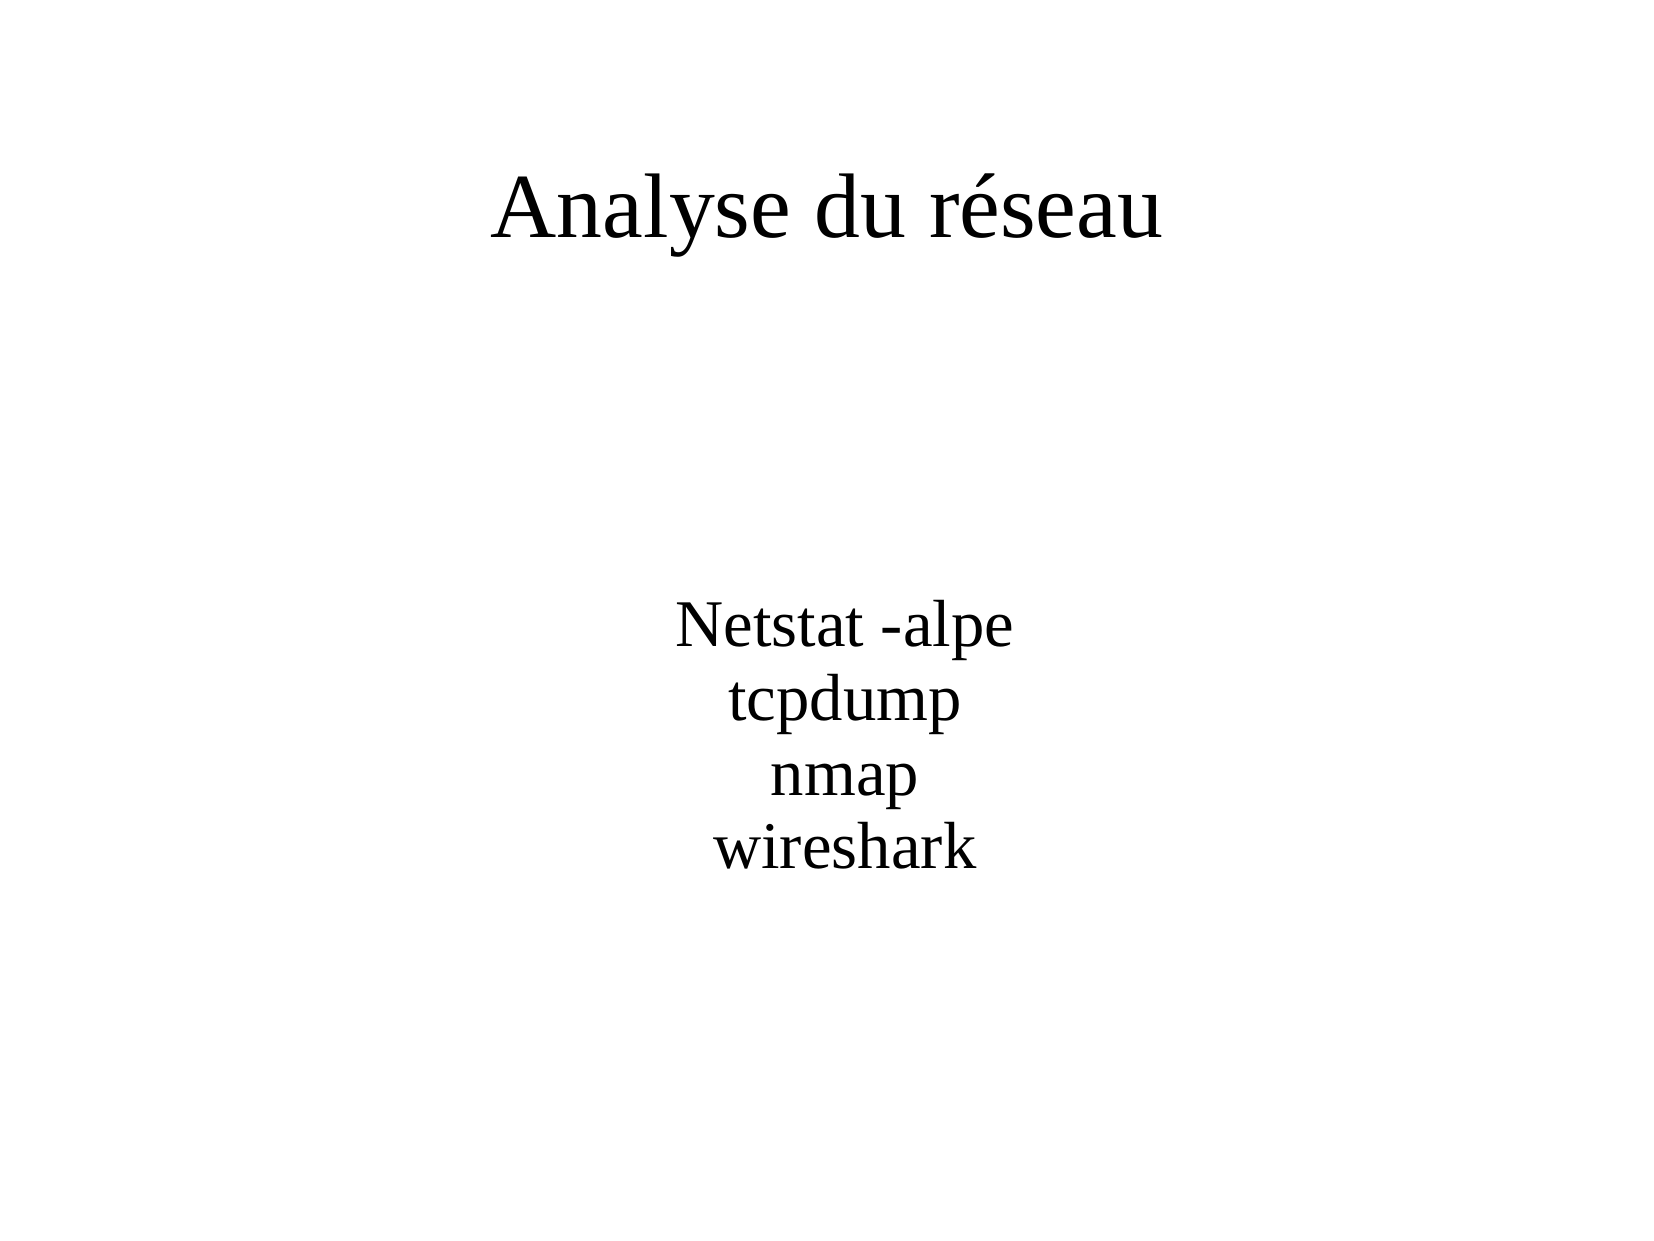

# Analyse du réseau
Netstat -alpe
tcpdump
nmap
wireshark